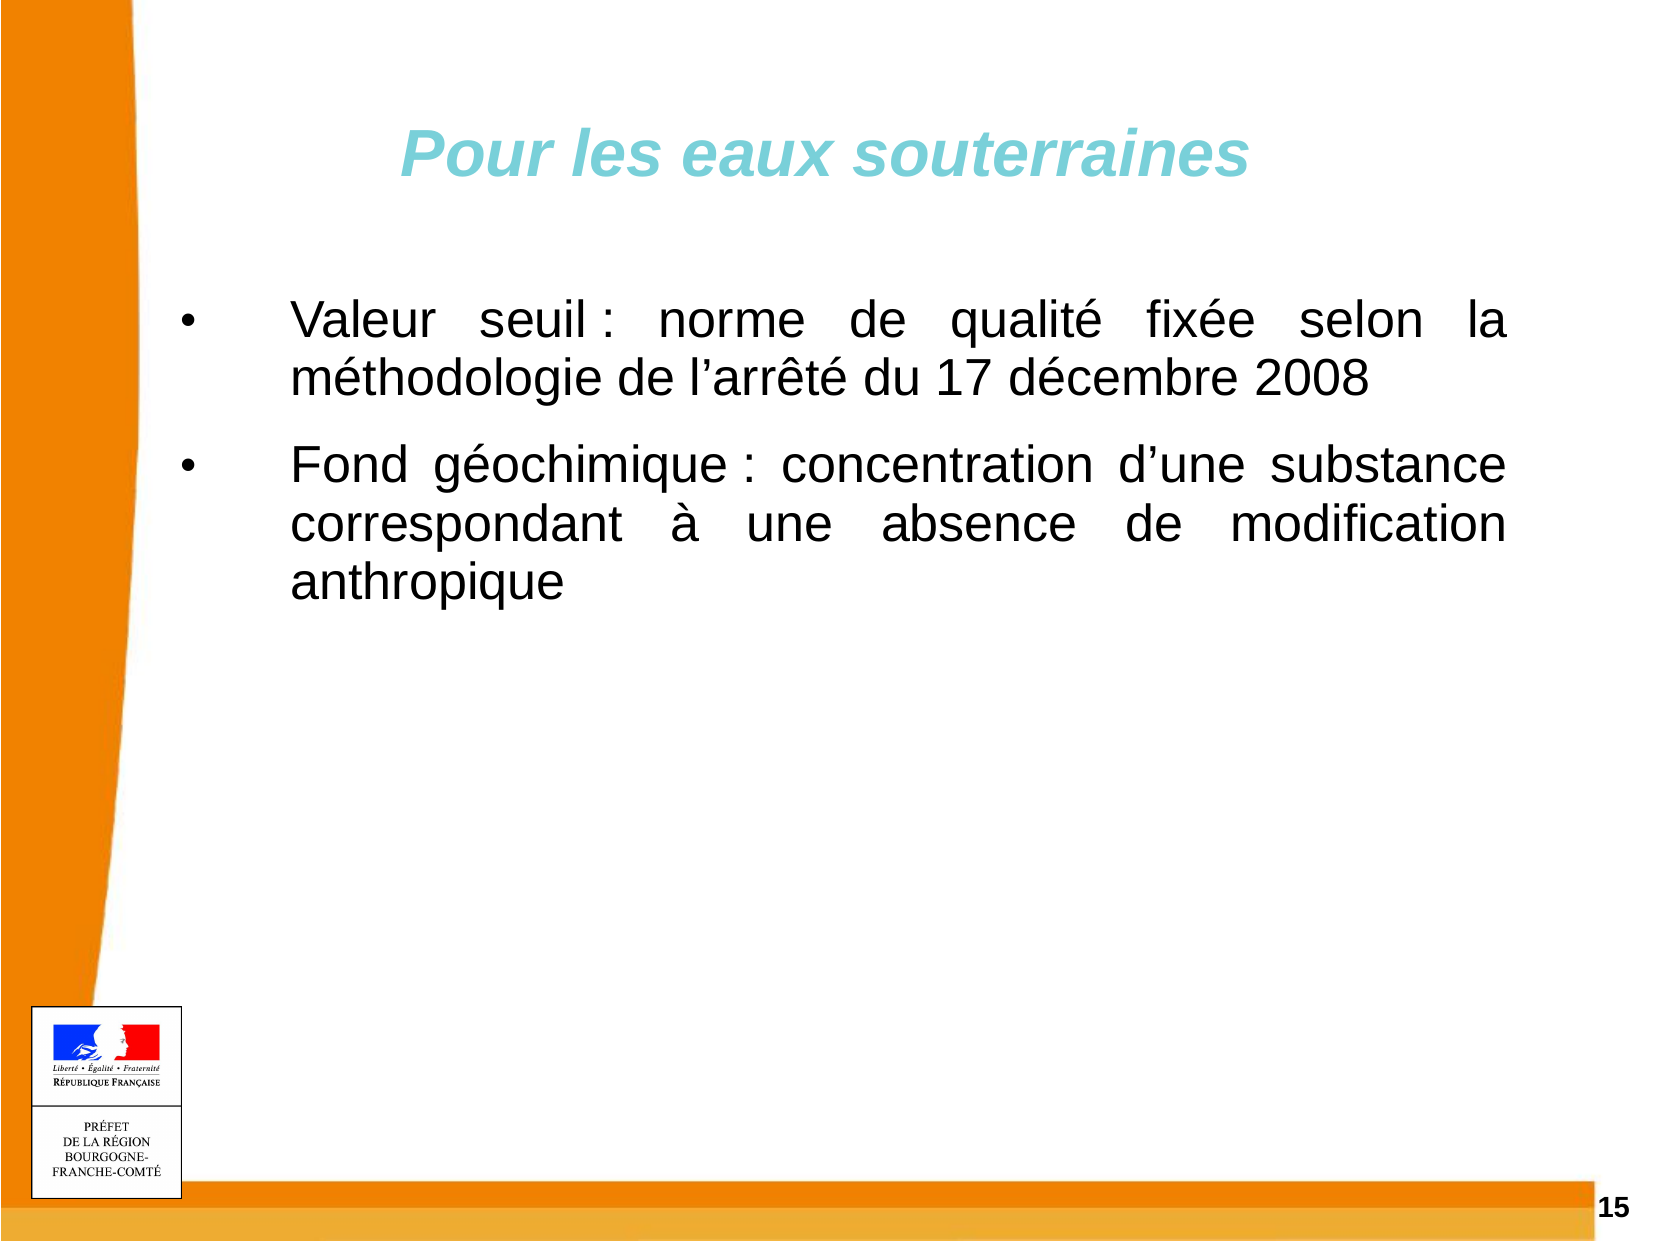

# Pour les eaux souterraines
•	Valeur seuil : norme de qualité fixée selon la méthodologie de l’arrêté du 17 décembre 2008
•	Fond géochimique : concentration d’une substance correspondant à une absence de modification anthropique
15